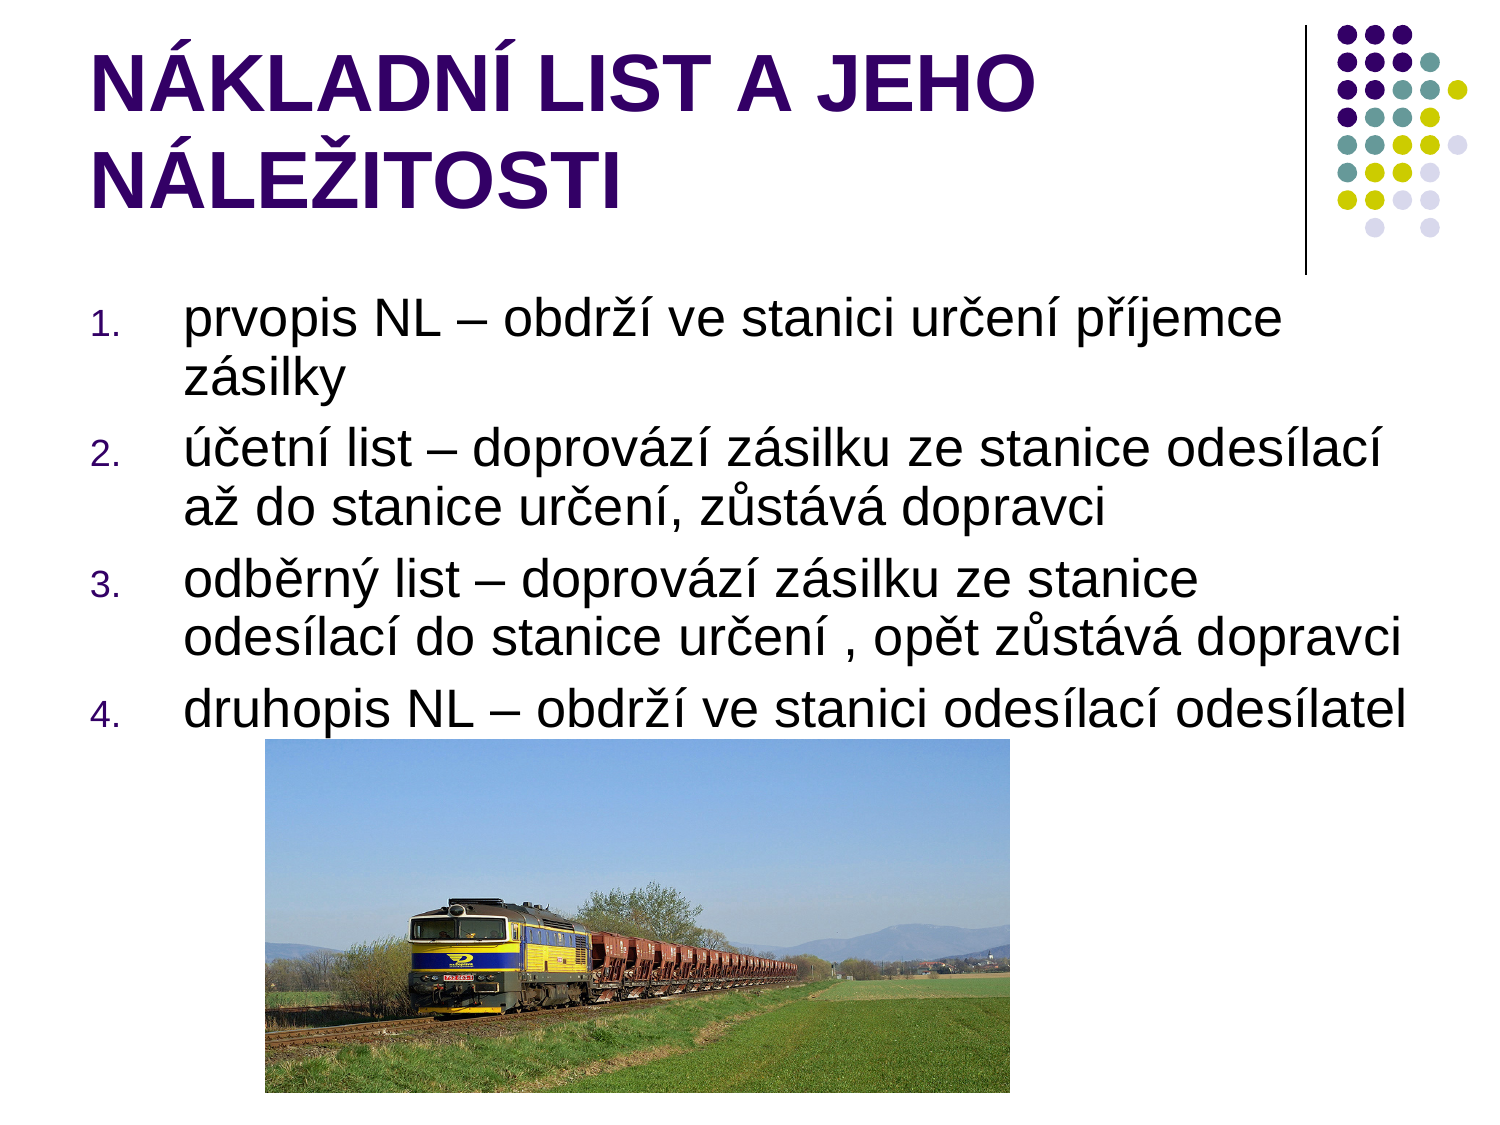

# NÁKLADNÍ LIST A JEHO NÁLEŽITOSTI
prvopis NL – obdrží ve stanici určení příjemce zásilky
účetní list – doprovází zásilku ze stanice odesílací až do stanice určení, zůstává dopravci
odběrný list – doprovází zásilku ze stanice odesílací do stanice určení , opět zůstává dopravci
druhopis NL – obdrží ve stanici odesílací odesílatel